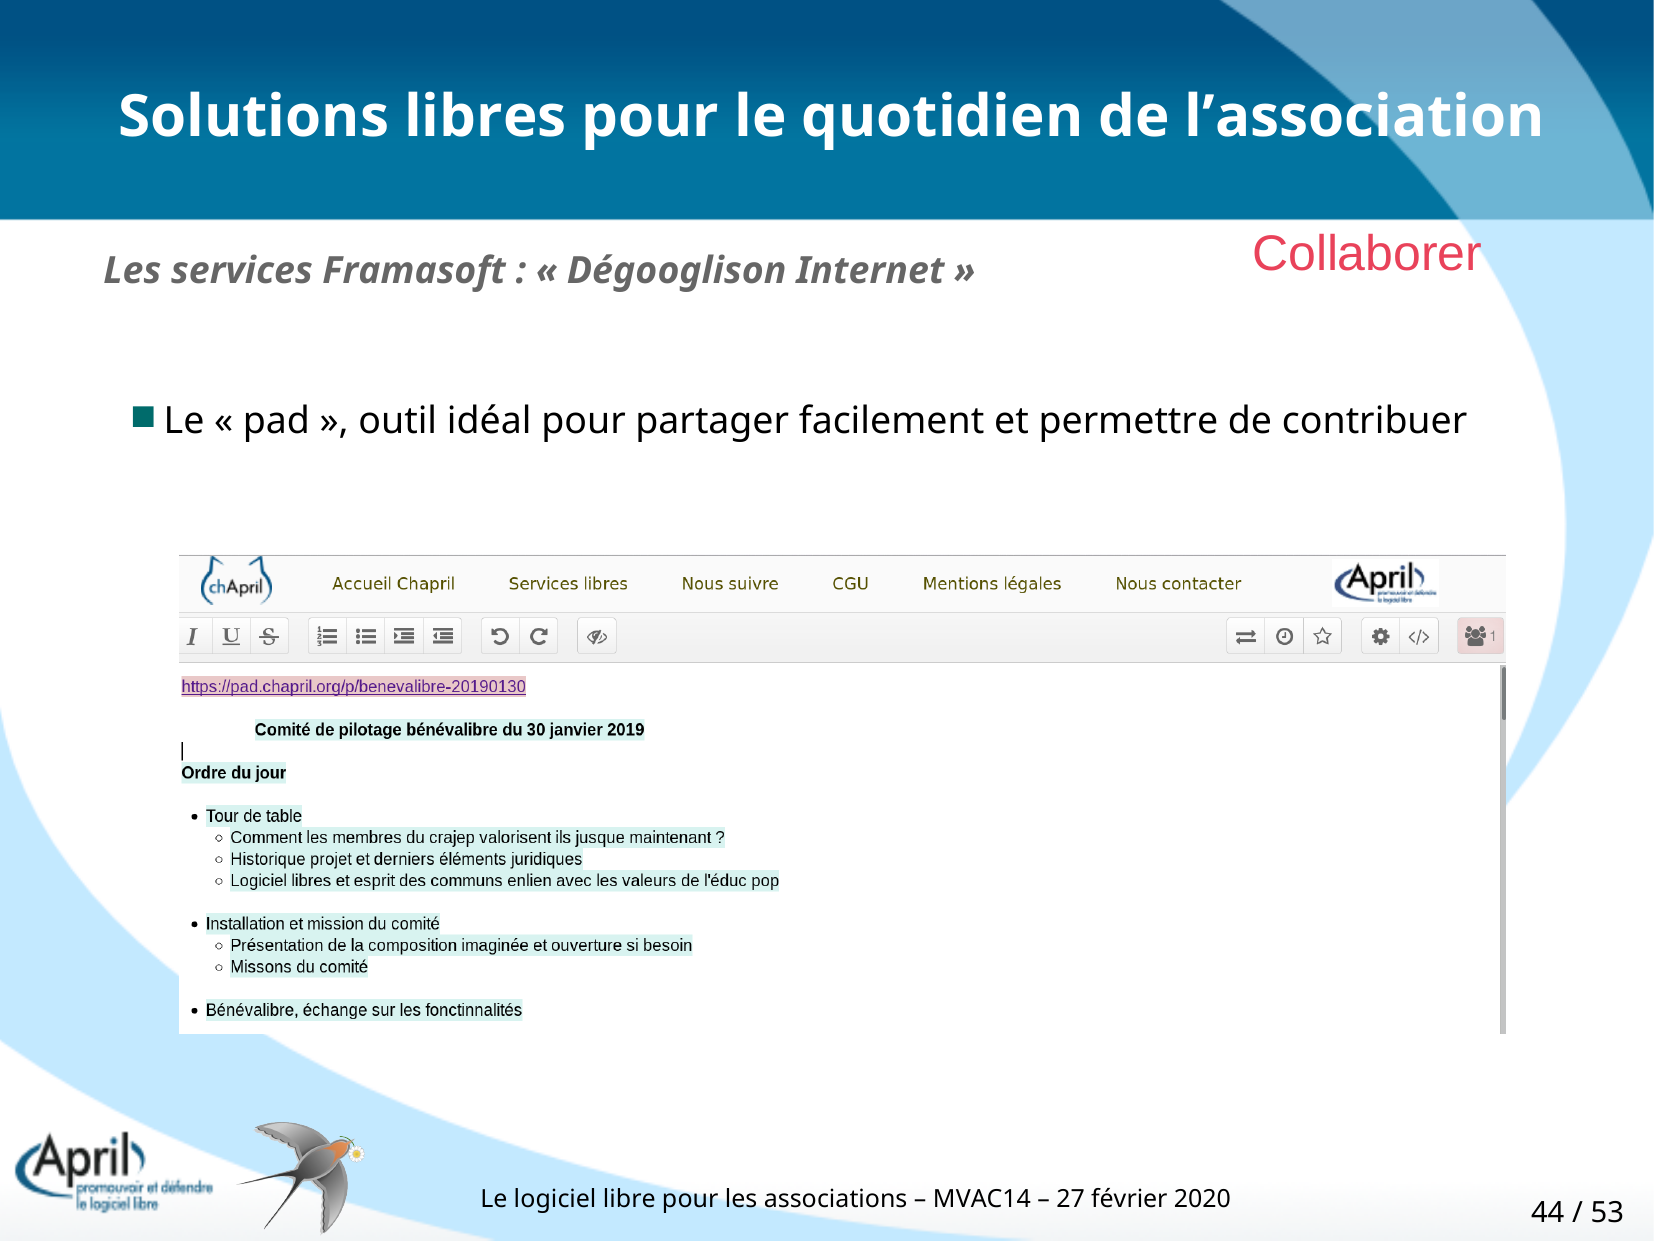

Solutions libres pour le quotidien de l’association
Collaborer
Les services Framasoft : « Dégooglison Internet »
 Le « pad », outil idéal pour partager facilement et permettre de contribuer
44
POSS 2018